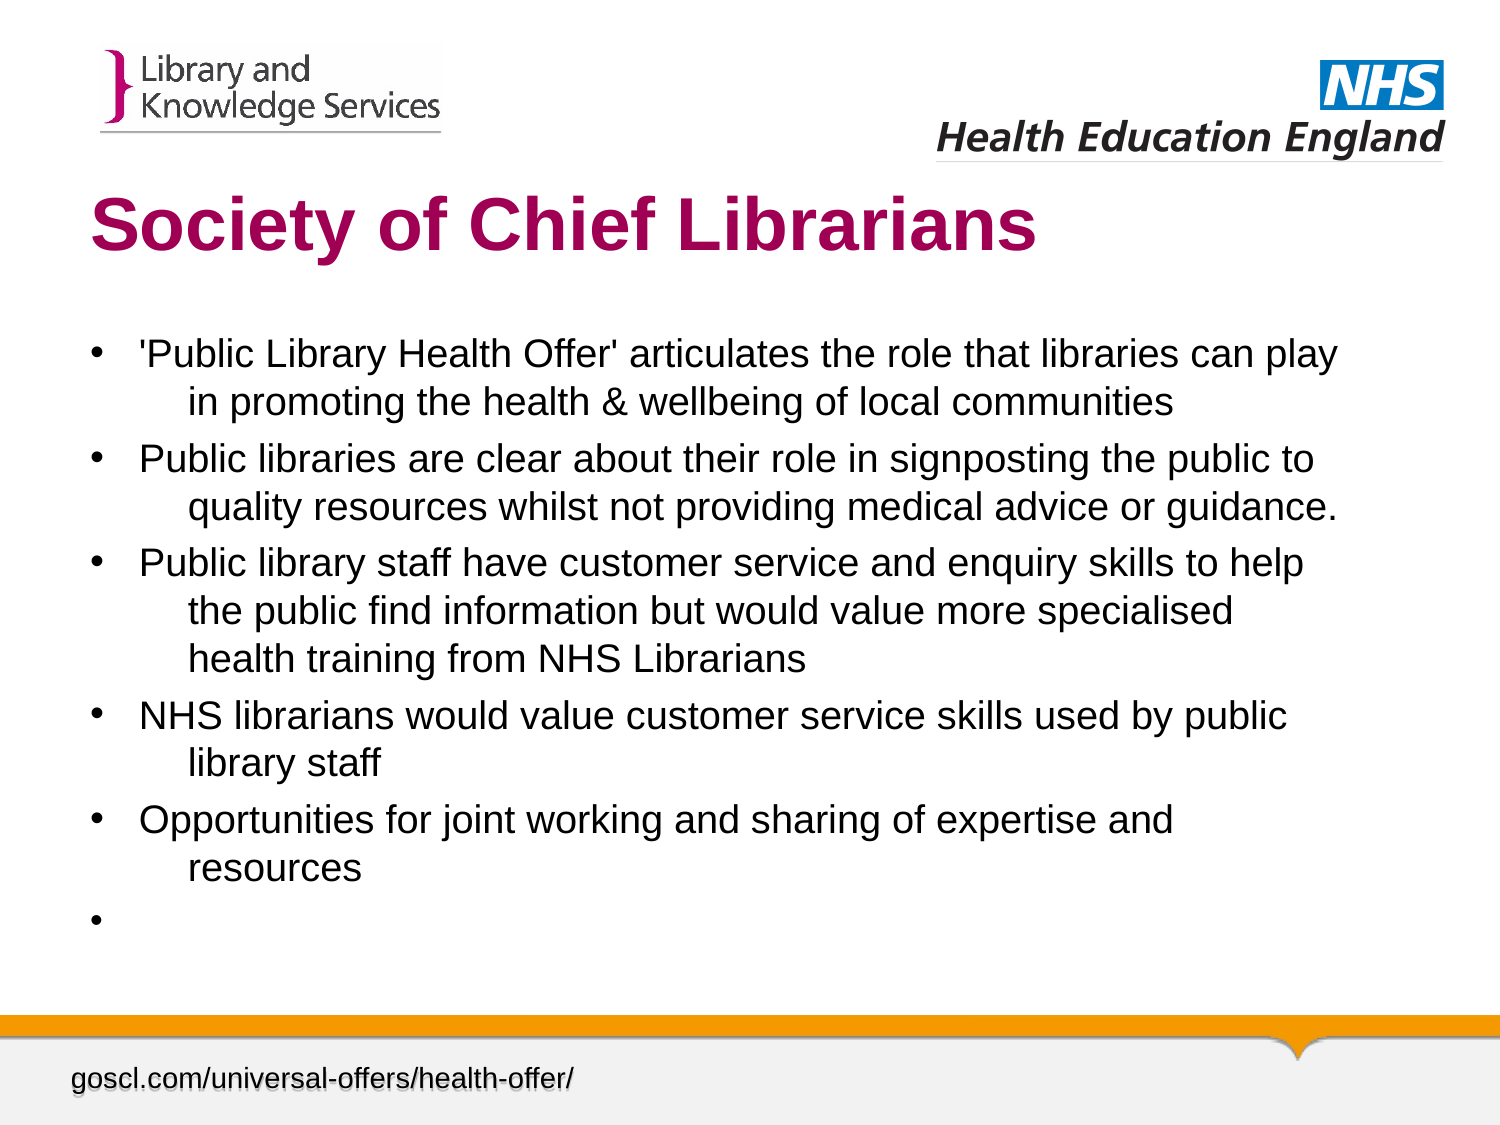

# Society of Chief Librarians
'Public Library Health Offer' articulates the role that libraries can play in promoting the health & wellbeing of local communities
Public libraries are clear about their role in signposting the public to quality resources whilst not providing medical advice or guidance.
Public library staff have customer service and enquiry skills to help the public find information but would value more specialised health training from NHS Librarians
NHS librarians would value customer service skills used by public library staff
Opportunities for joint working and sharing of expertise and resources
goscl.com/universal-offers/health-offer/